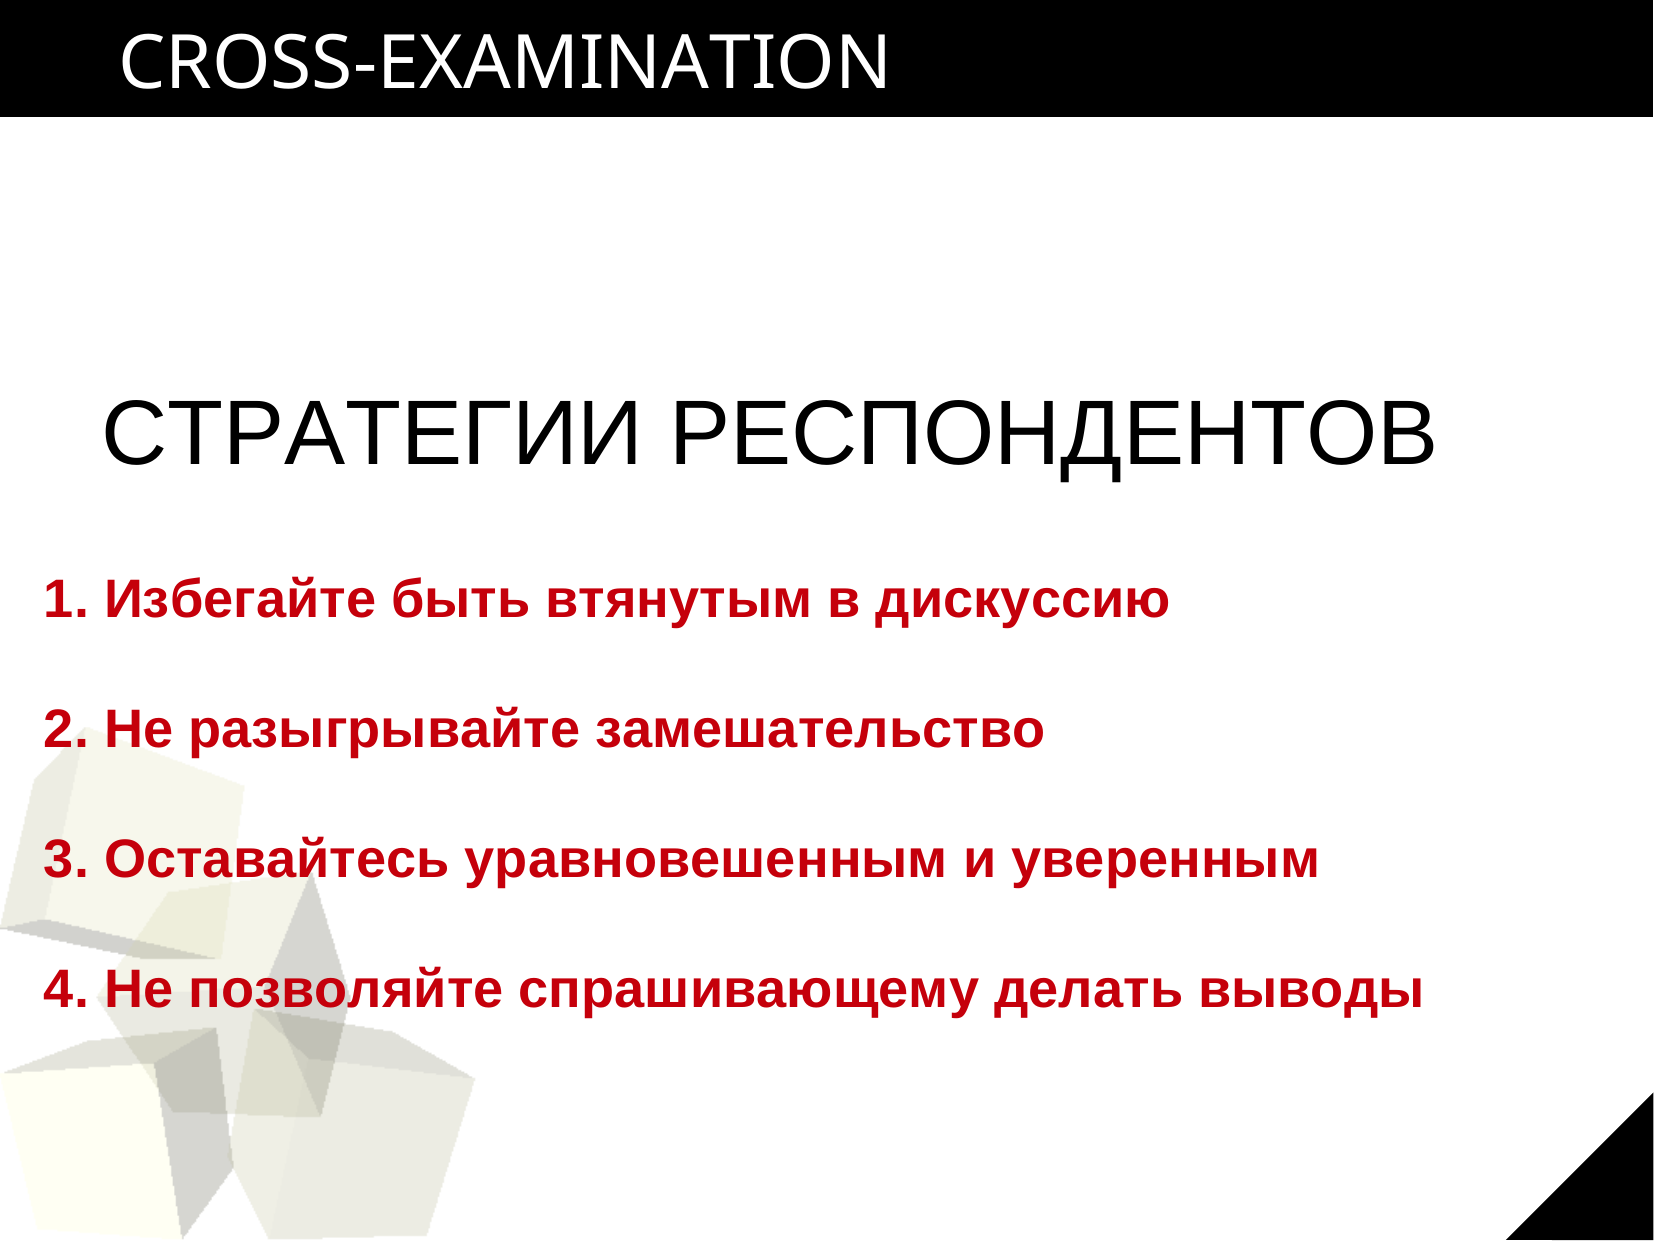

# CROSS-EXAMINATION
СТРАТЕГИИ РЕСПОНДЕНТОВ
1. Избегайте быть втянутым в дискуссию
2. Не разыгрывайте замешательство
3. Оставайтесь уравновешенным и уверенным
4. Не позволяйте спрашивающему делать выводы